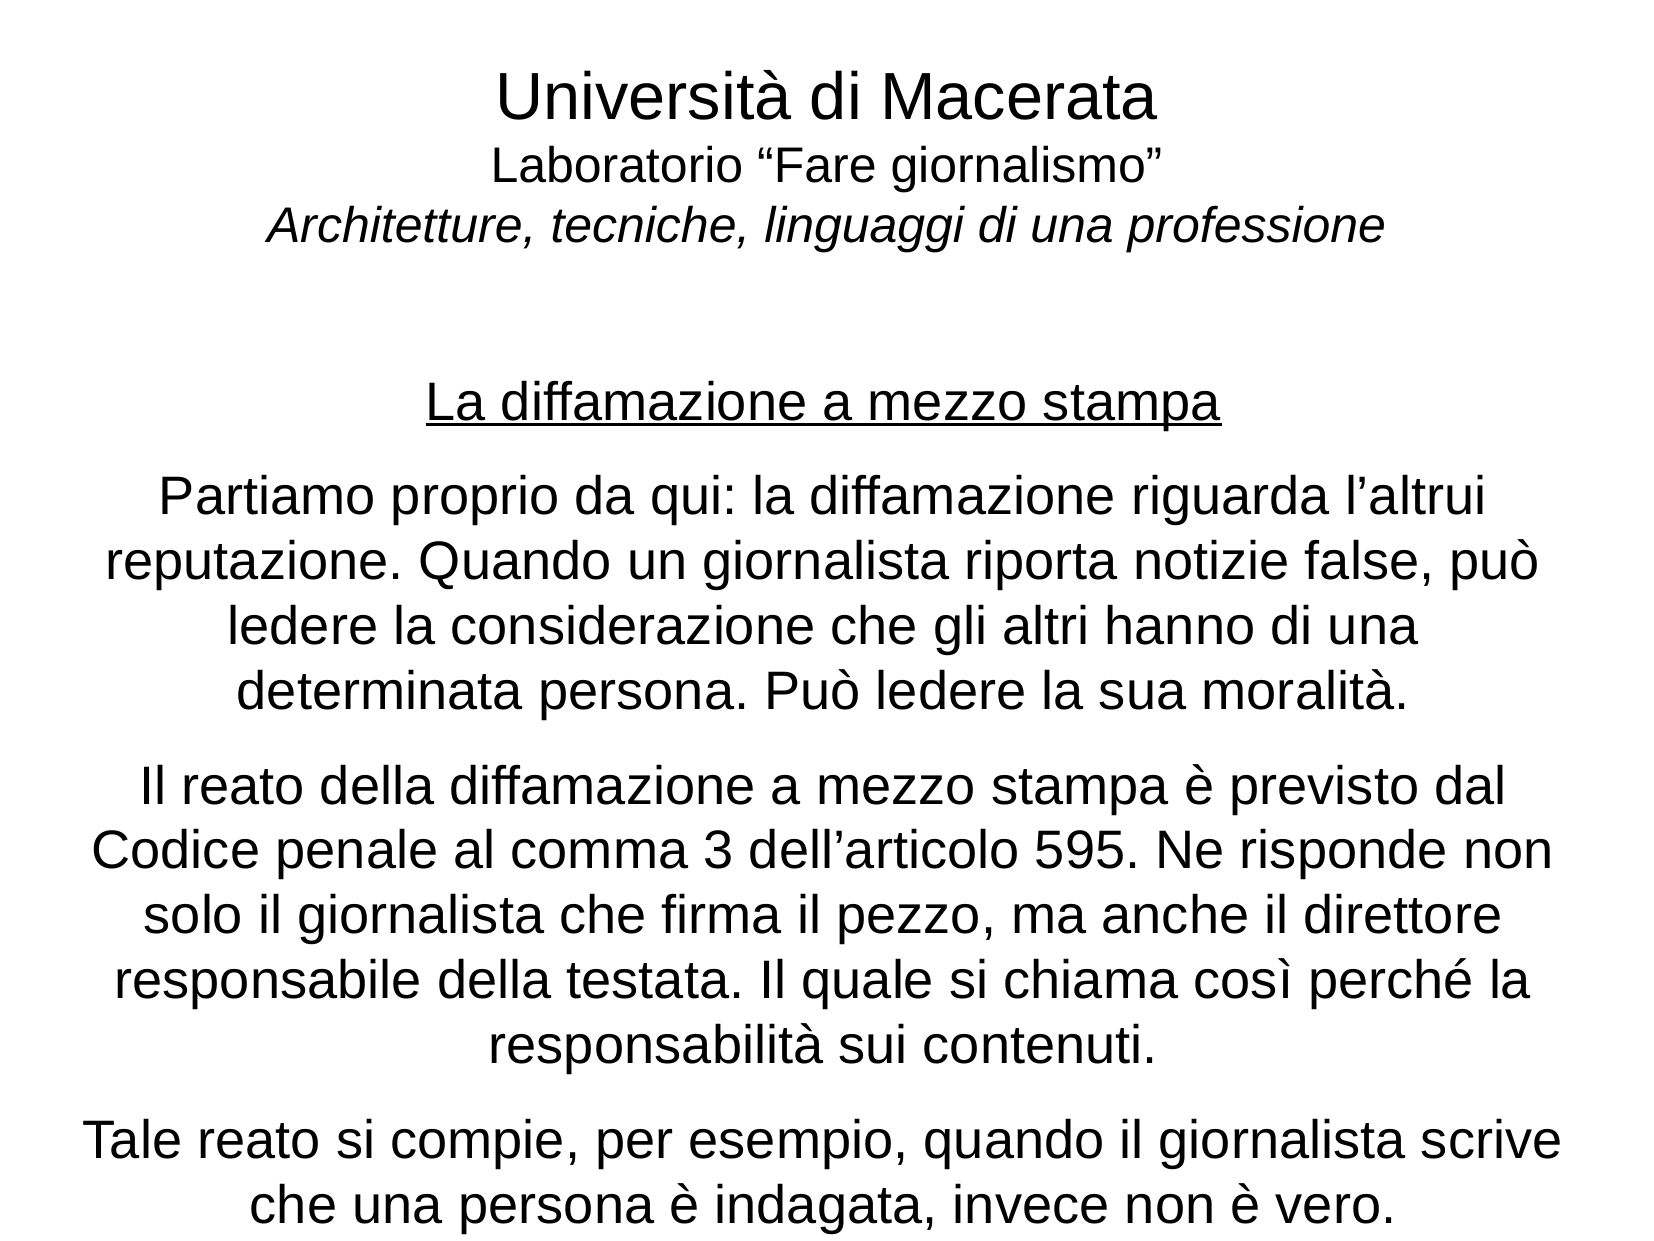

# Università di Macerata Laboratorio “Fare giornalismo” Architetture, tecniche, linguaggi di una professione
La diffamazione a mezzo stampa
Partiamo proprio da qui: la diffamazione riguarda l’altrui reputazione. Quando un giornalista riporta notizie false, può ledere la considerazione che gli altri hanno di una determinata persona. Può ledere la sua moralità.
Il reato della diffamazione a mezzo stampa è previsto dal Codice penale al comma 3 dell’articolo 595. Ne risponde non solo il giornalista che firma il pezzo, ma anche il direttore responsabile della testata. Il quale si chiama così perché la responsabilità sui contenuti.
Tale reato si compie, per esempio, quando il giornalista scrive che una persona è indagata, invece non è vero.